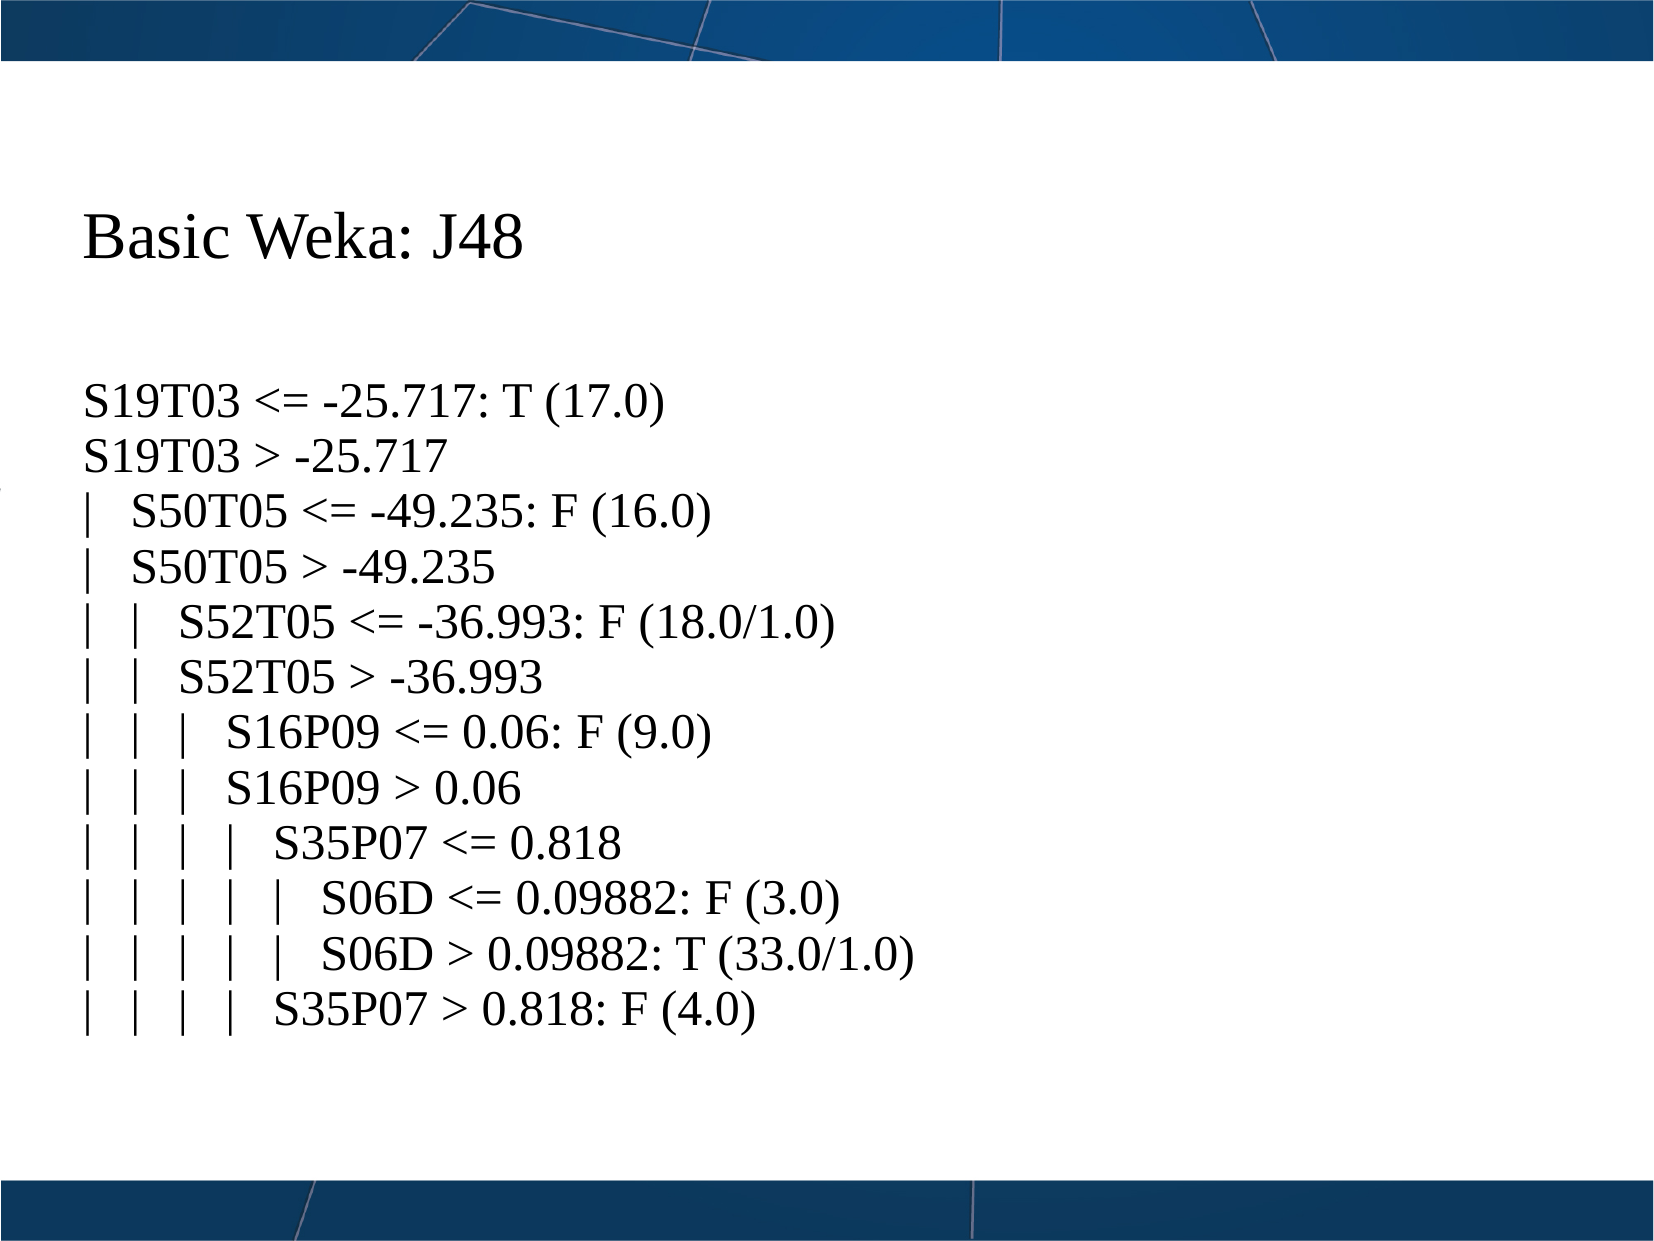

# Basic Weka: J48
S19T03 <= -25.717: T (17.0)
S19T03 > -25.717
| S50T05 <= -49.235: F (16.0)
| S50T05 > -49.235
| | S52T05 <= -36.993: F (18.0/1.0)
| | S52T05 > -36.993
| | | S16P09 <= 0.06: F (9.0)
| | | S16P09 > 0.06
| | | | S35P07 <= 0.818
| | | | | S06D <= 0.09882: F (3.0)
| | | | | S06D > 0.09882: T (33.0/1.0)
| | | | S35P07 > 0.818: F (4.0)